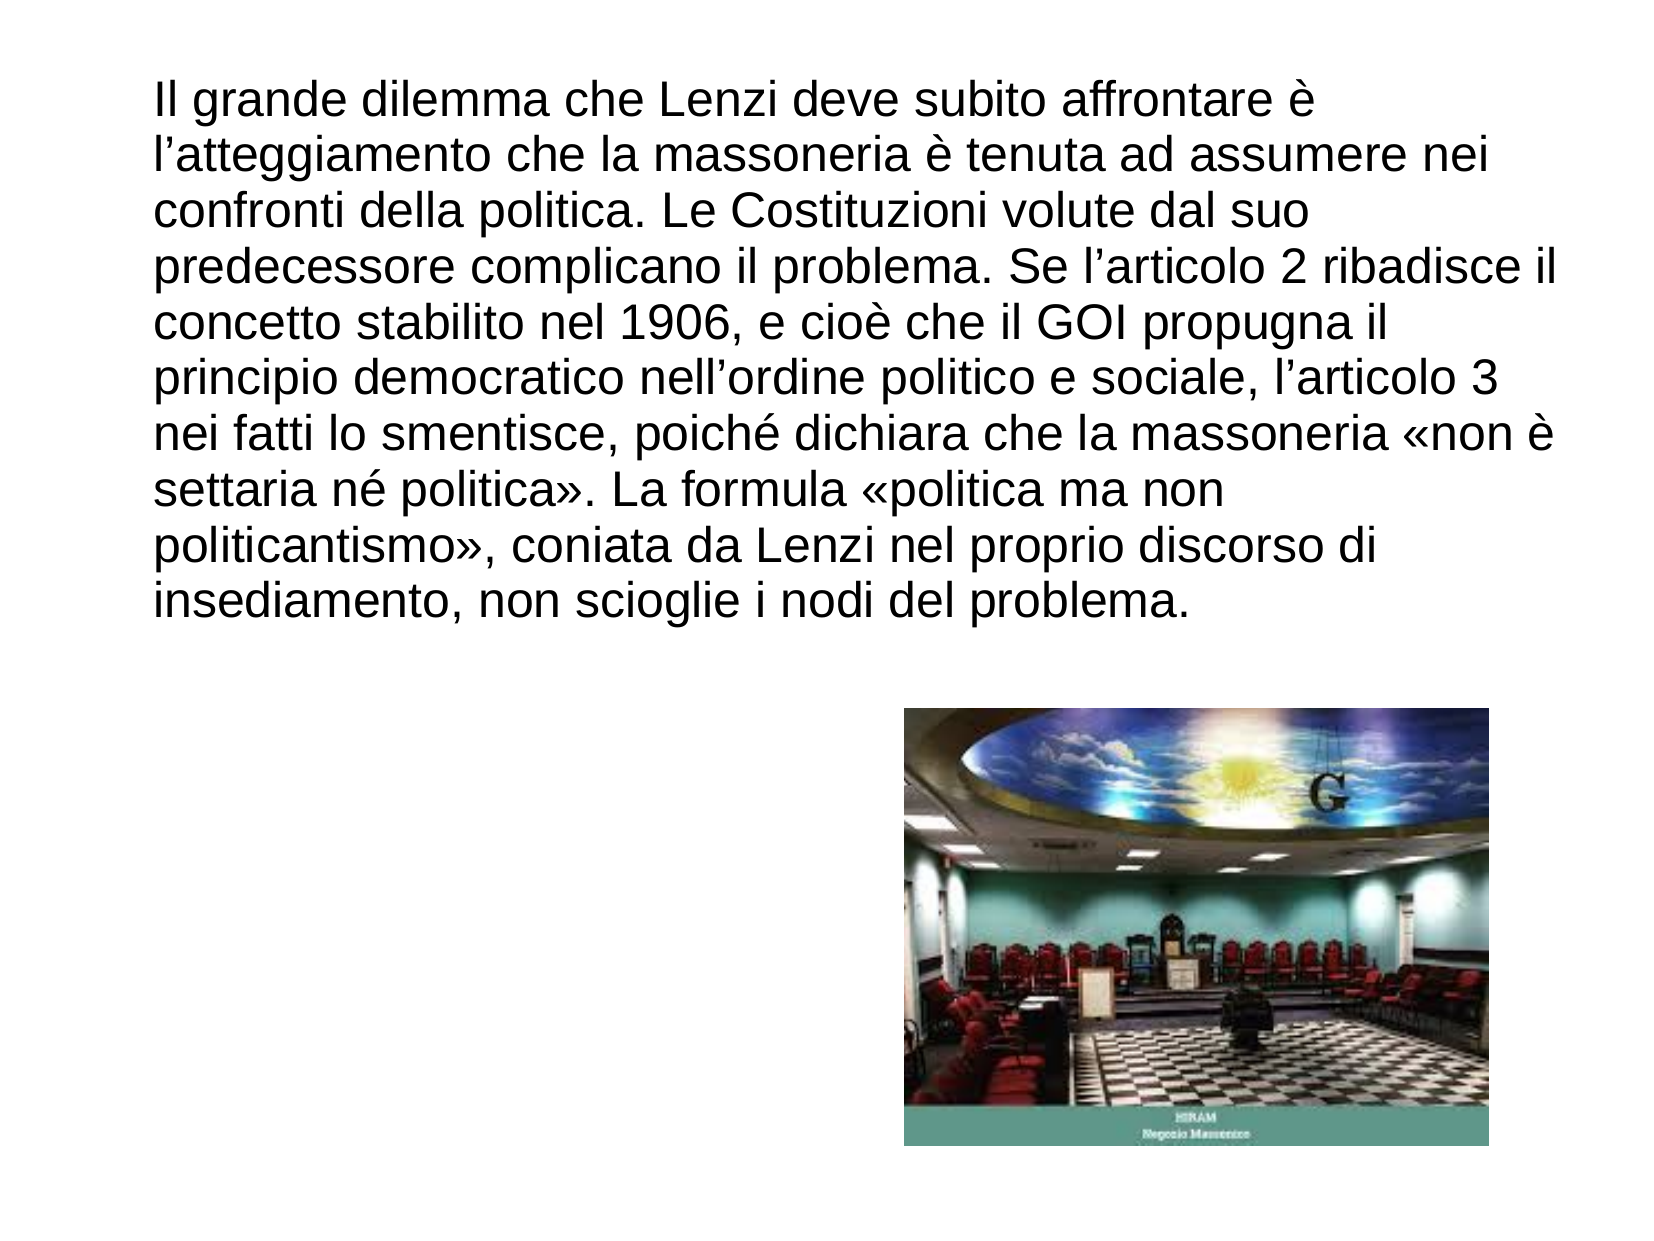

# Il grande dilemma che Lenzi deve subito affrontare è l’atteggiamento che la massoneria è tenuta ad assumere nei confronti della politica. Le Costituzioni volute dal suo predecessore complicano il problema. Se l’articolo 2 ribadisce il concetto stabilito nel 1906, e cioè che il GOI propugna il principio democratico nell’ordine politico e sociale, l’articolo 3 nei fatti lo smentisce, poiché dichiara che la massoneria «non è settaria né politica». La formula «politica ma non politicantismo», coniata da Lenzi nel proprio discorso di insediamento, non scioglie i nodi del problema.